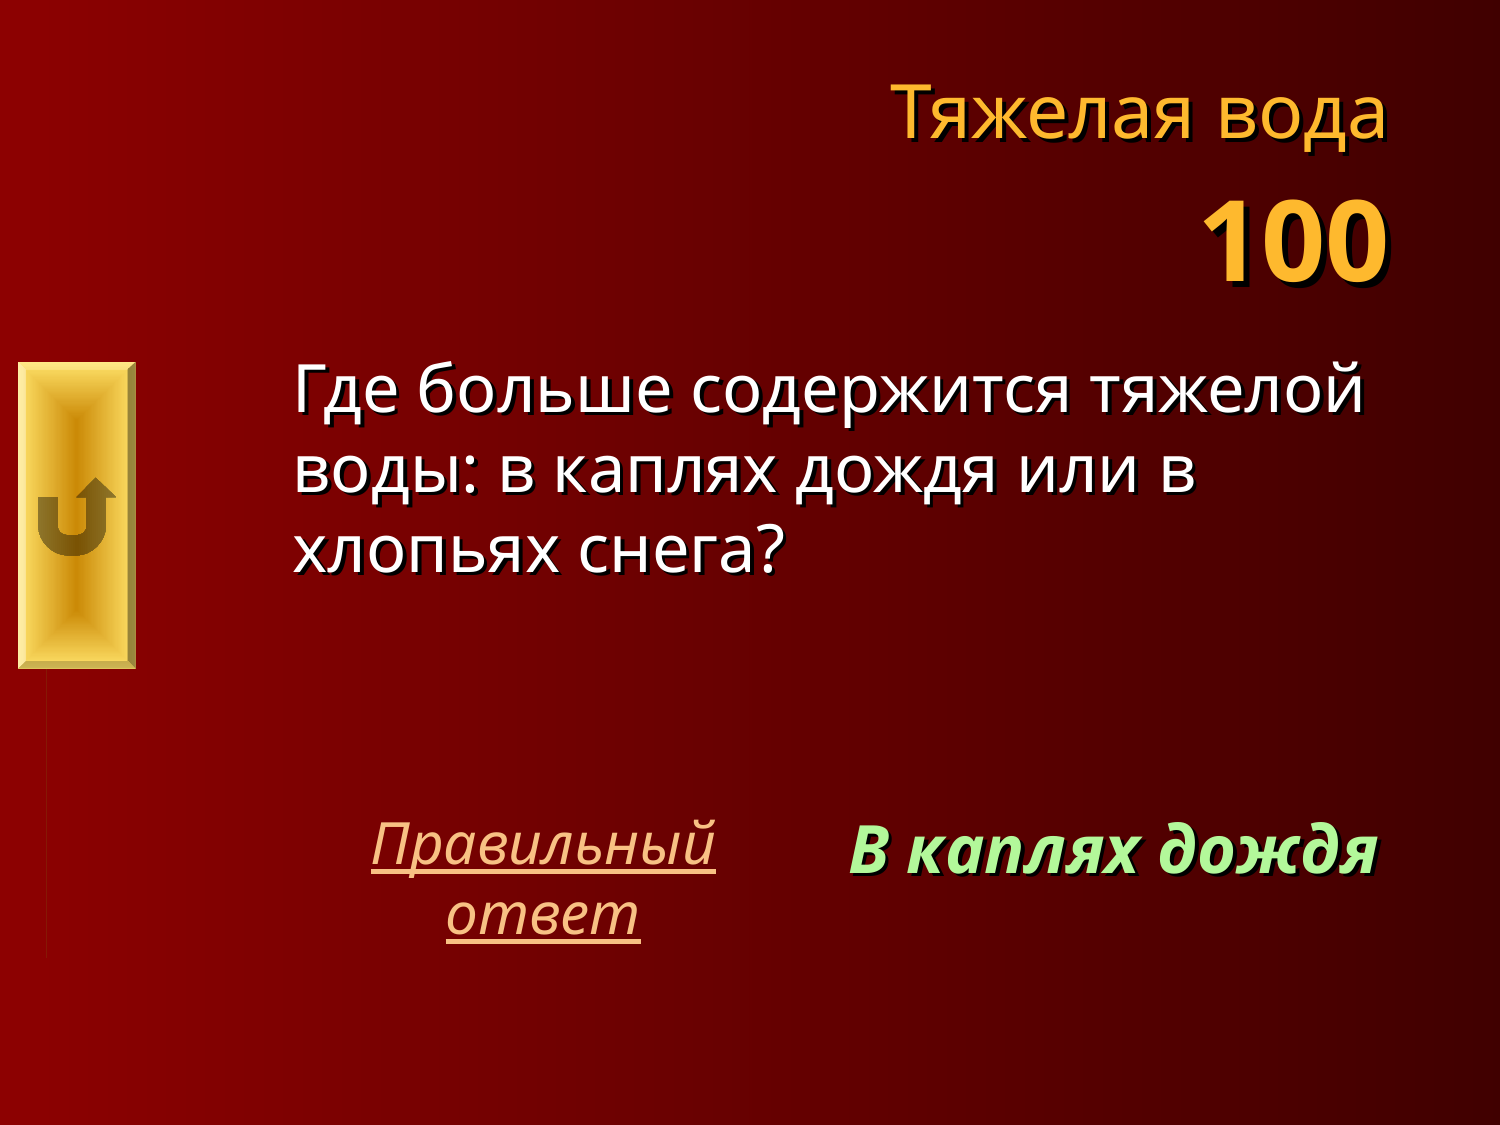

# Тяжелая вода
100
Где больше содержится тяжелой воды: в каплях дождя или в хлопьях снега?
В каплях дождя
Правильный ответ